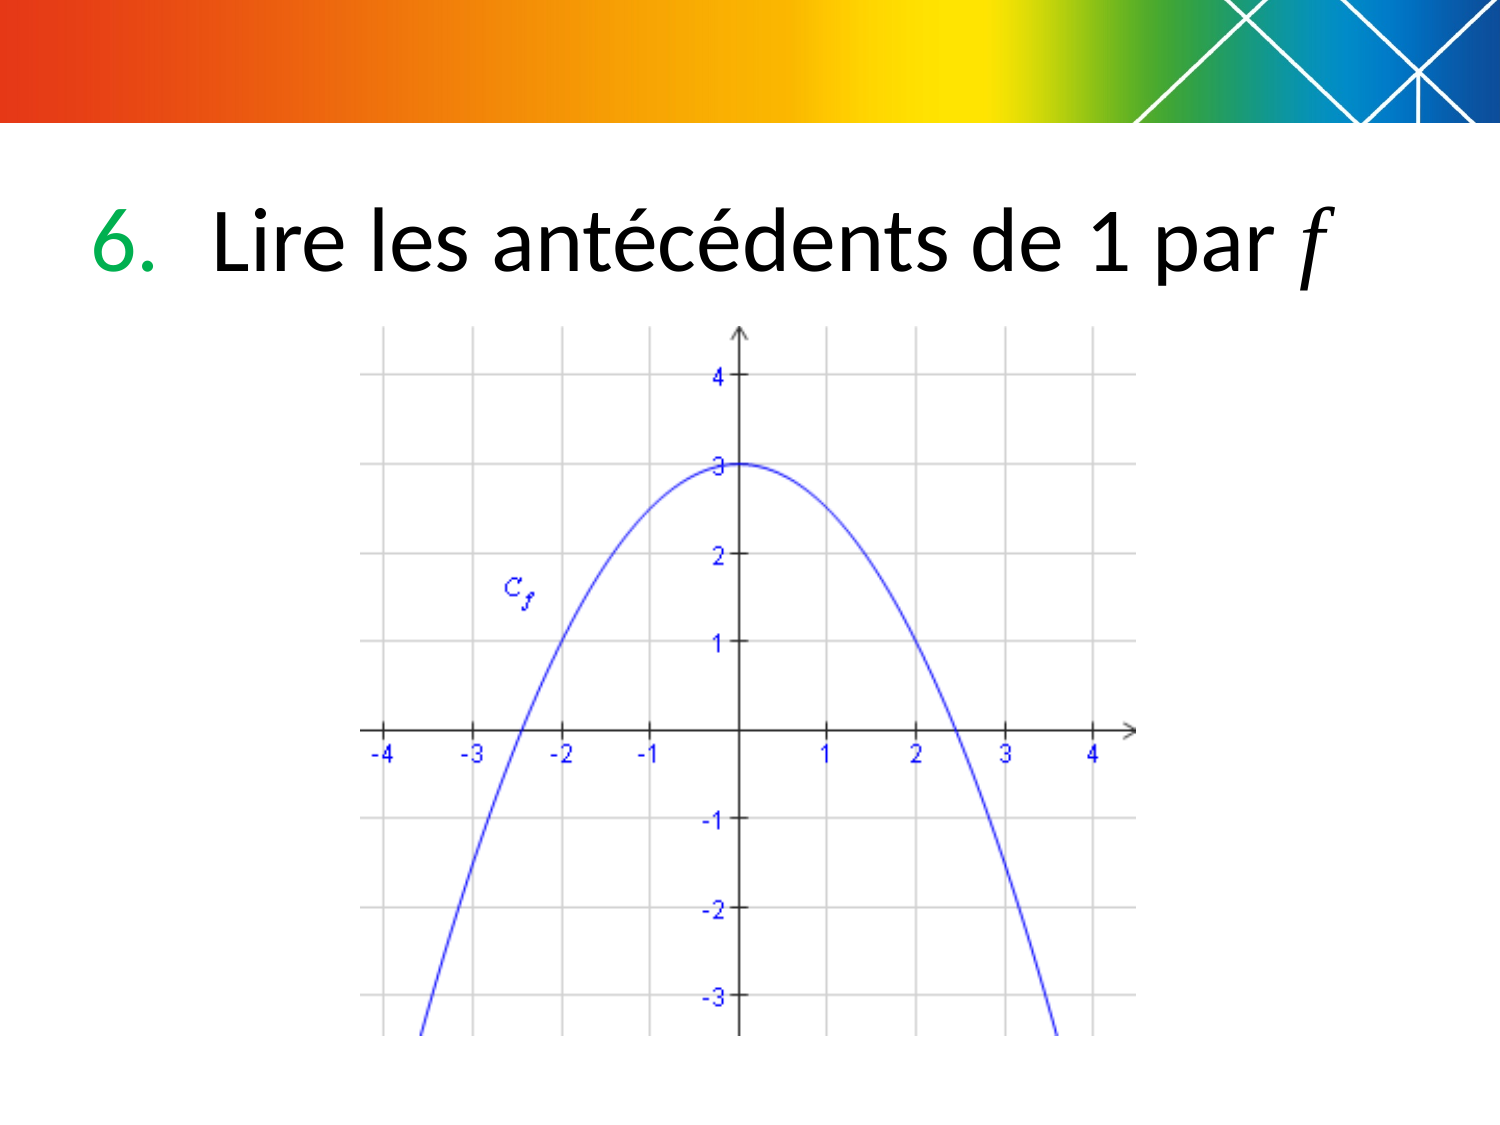

# Lire les antécédents de 1 par f